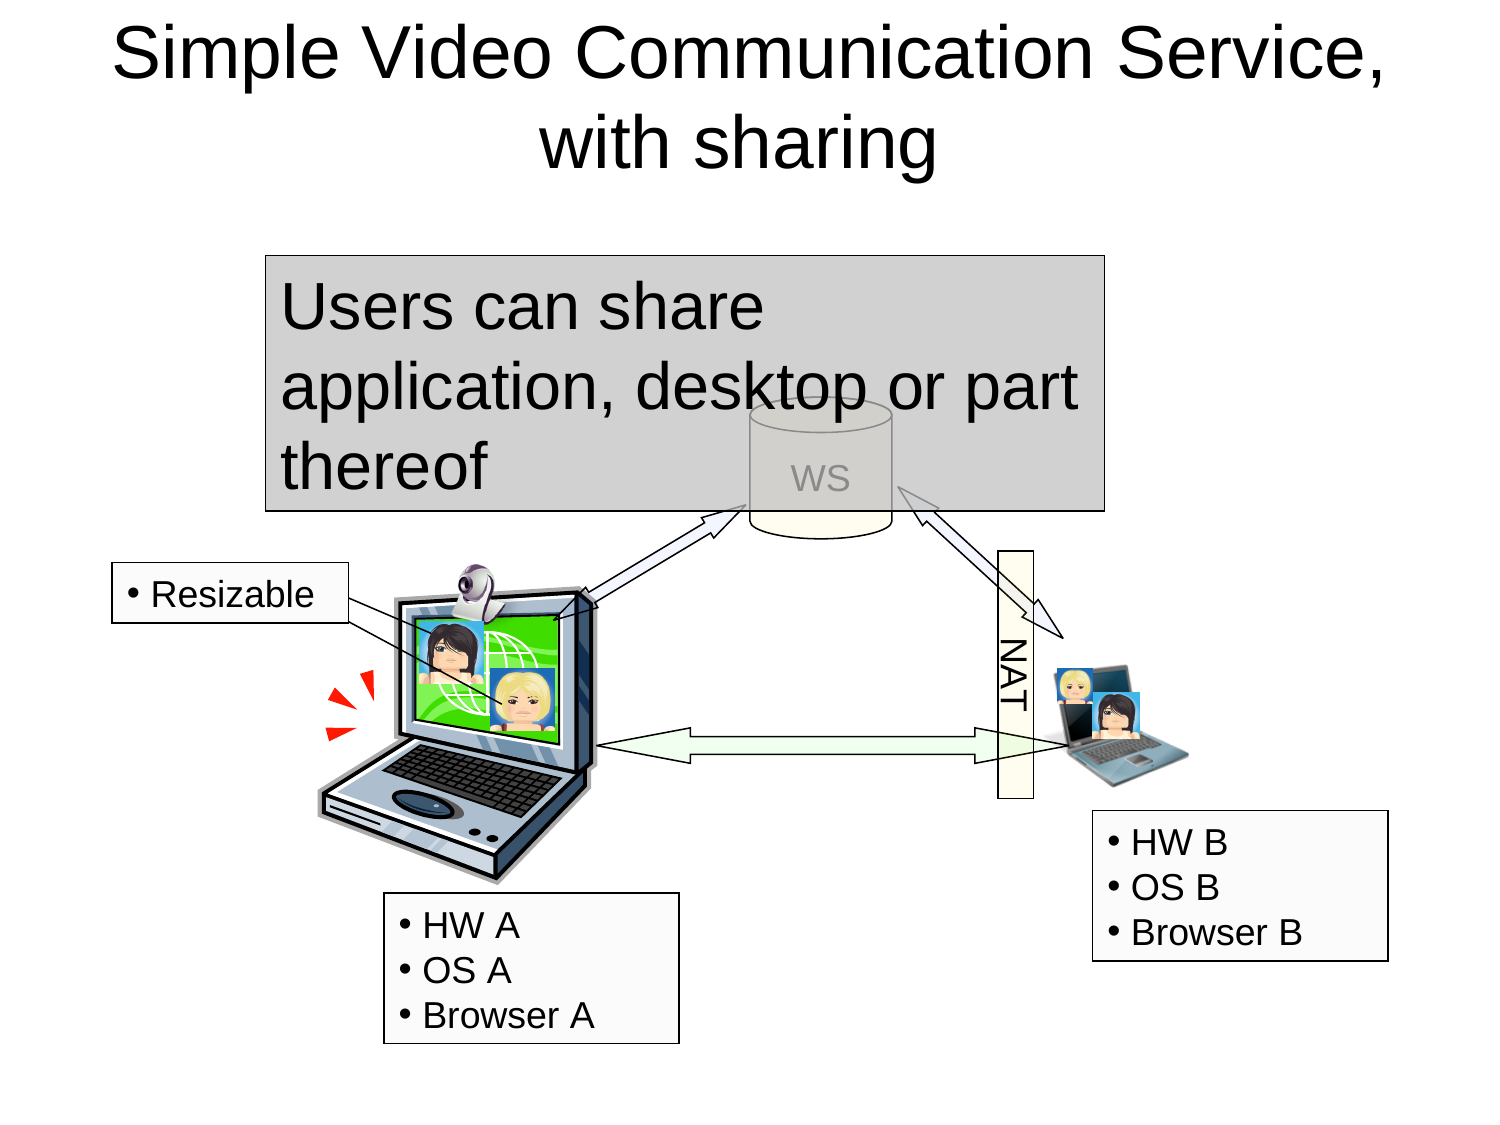

# Simple Video Communication Service, with sharing
Users can share application, desktop or part thereof
WS
NAT
 Resizable
 HW B
 OS B
 Browser B
 HW A
 OS A
 Browser A